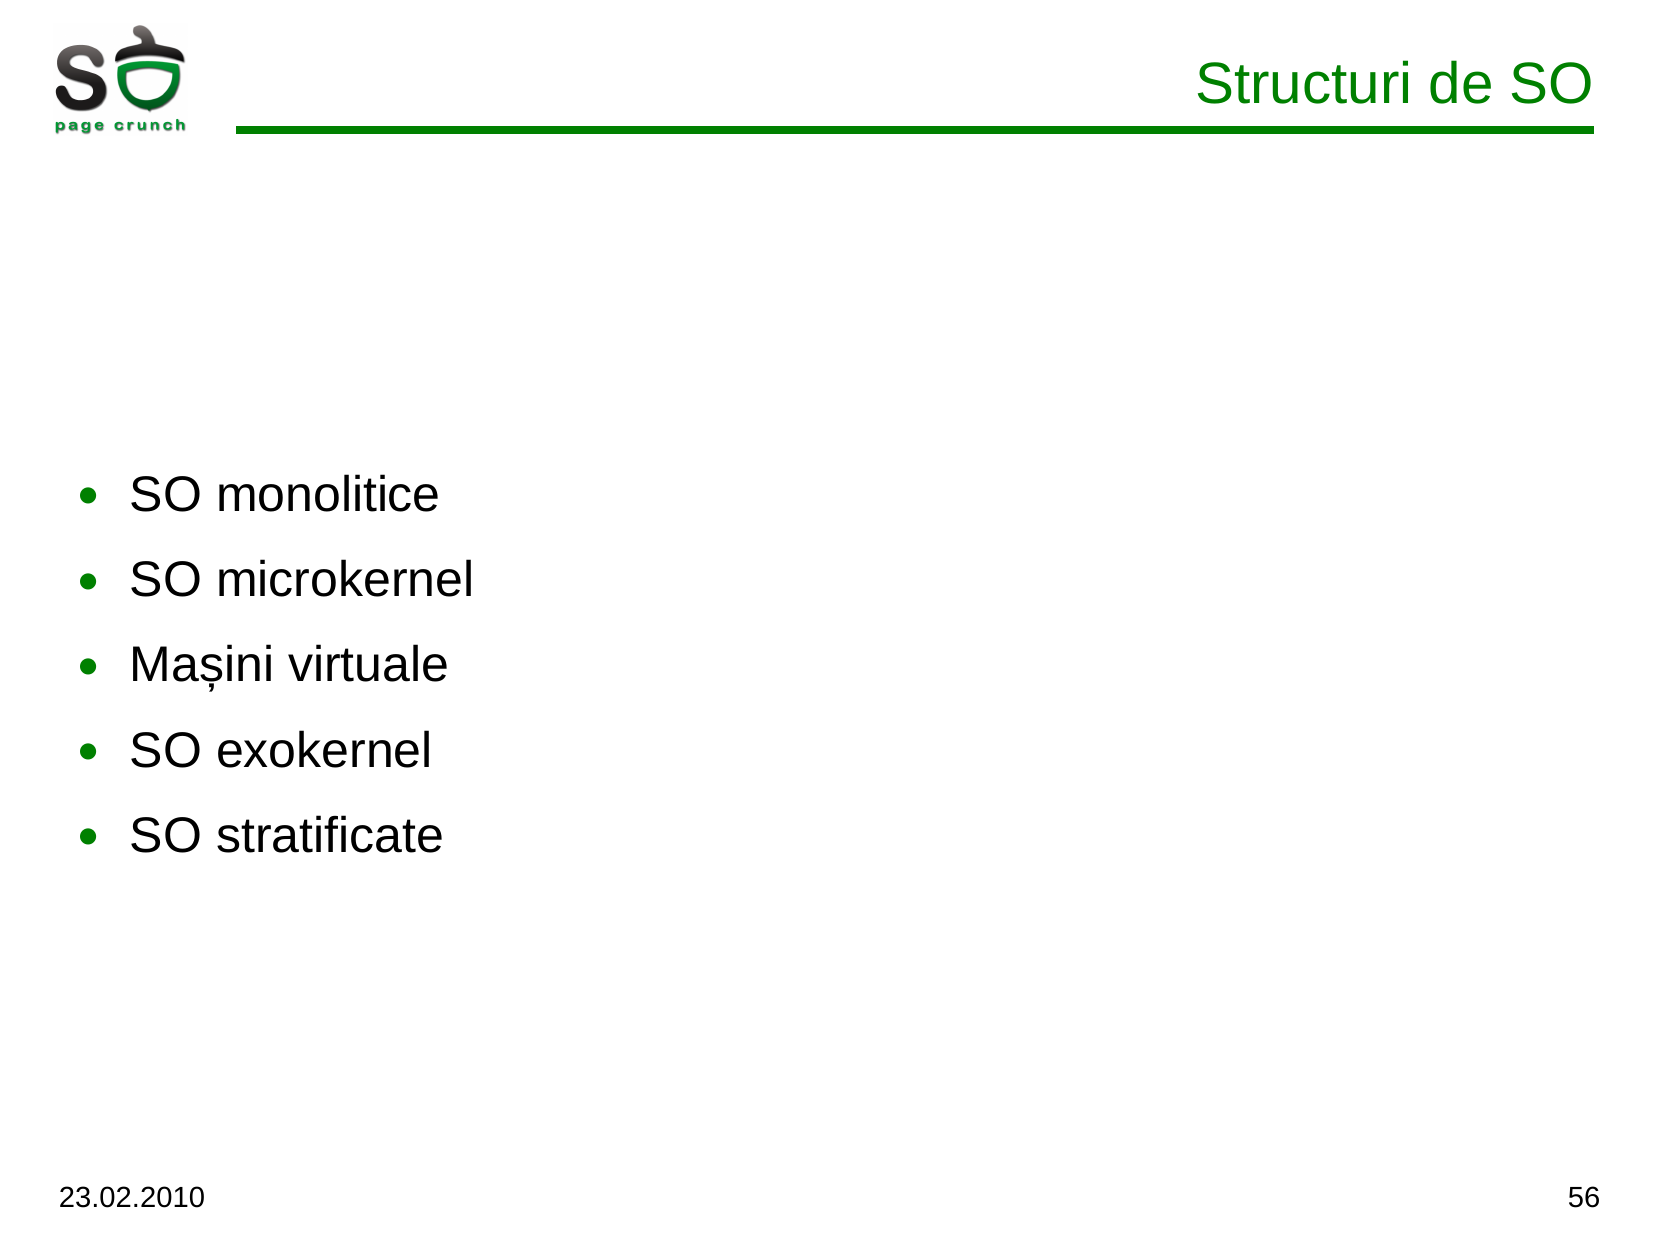

# Structuri de SO
SO monolitice
SO microkernel
Mașini virtuale
SO exokernel
SO stratificate
23.02.2010
56